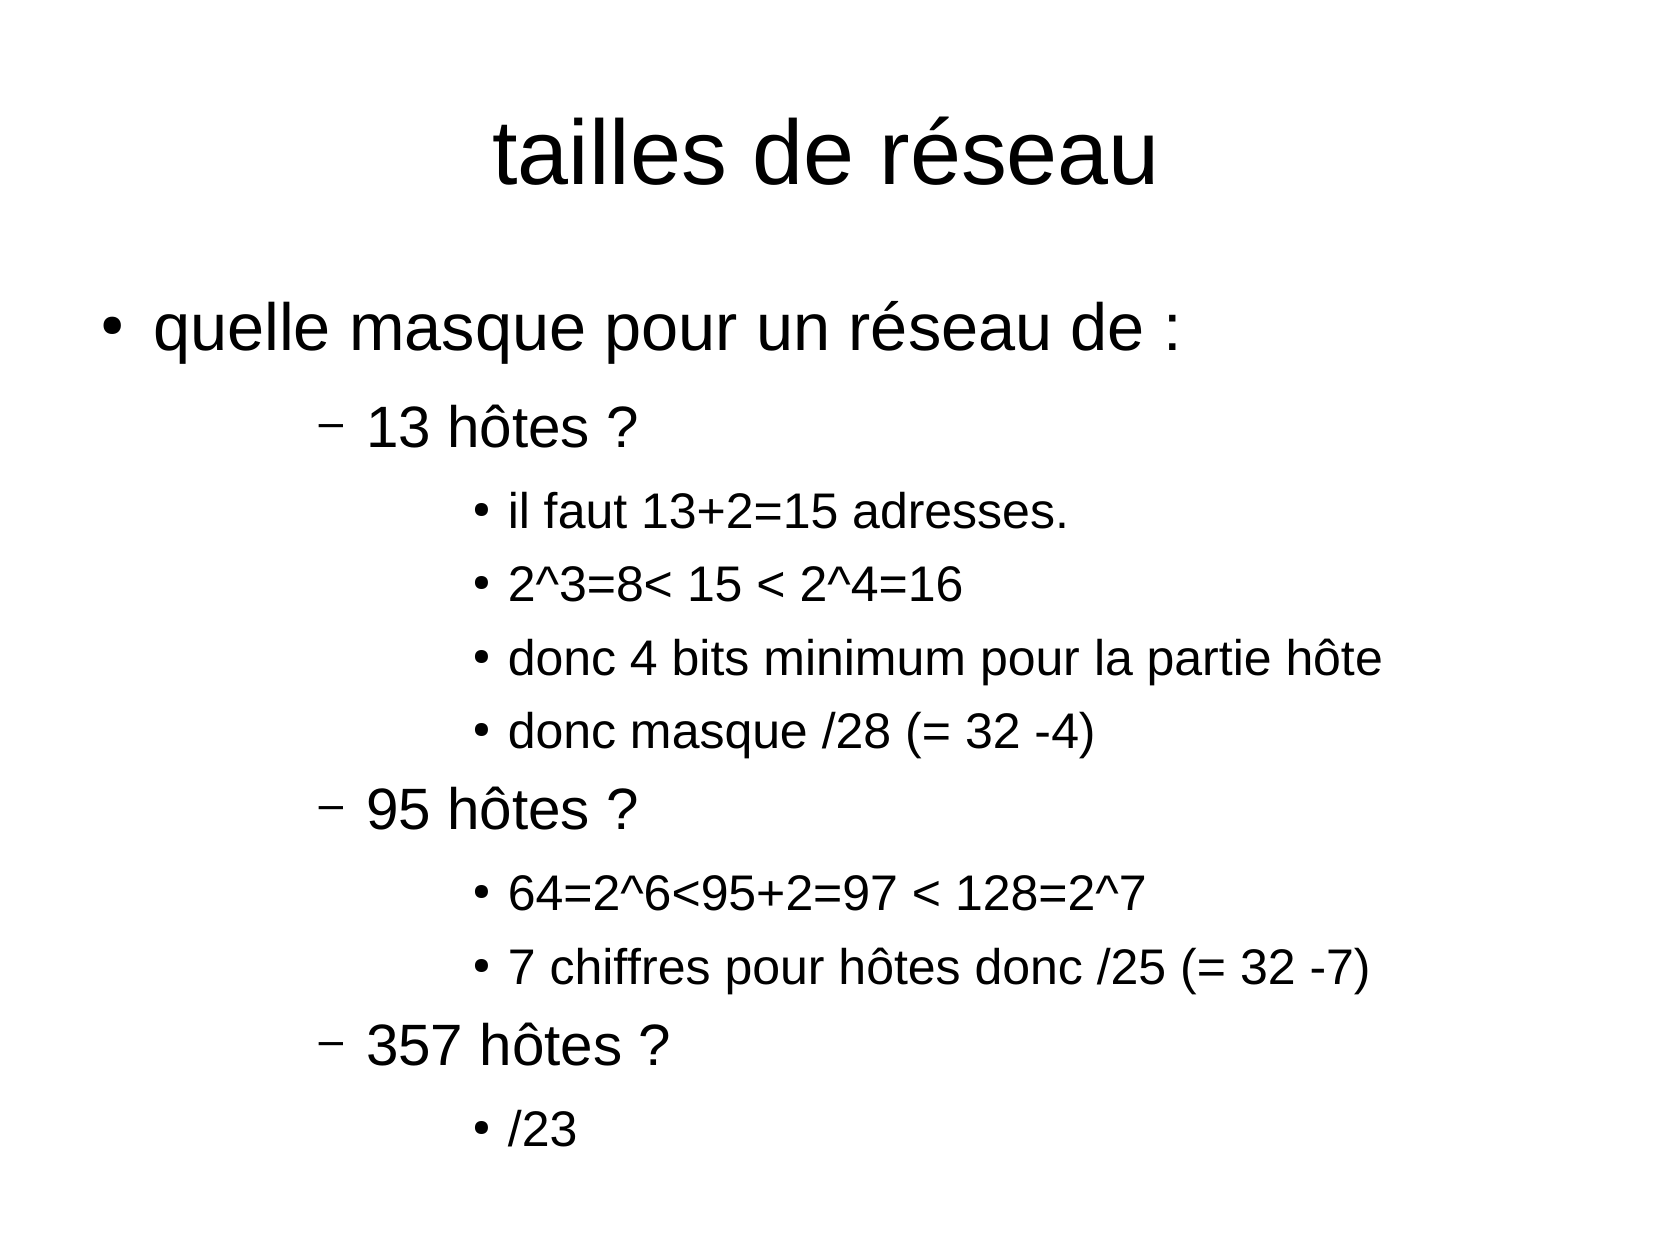

# tailles de réseau
quelle masque pour un réseau de :
13 hôtes ?
il faut 13+2=15 adresses.
2^3=8< 15 < 2^4=16
donc 4 bits minimum pour la partie hôte
donc masque /28 (= 32 -4)
95 hôtes ?
64=2^6<95+2=97 < 128=2^7
7 chiffres pour hôtes donc /25 (= 32 -7)
357 hôtes ?
/23